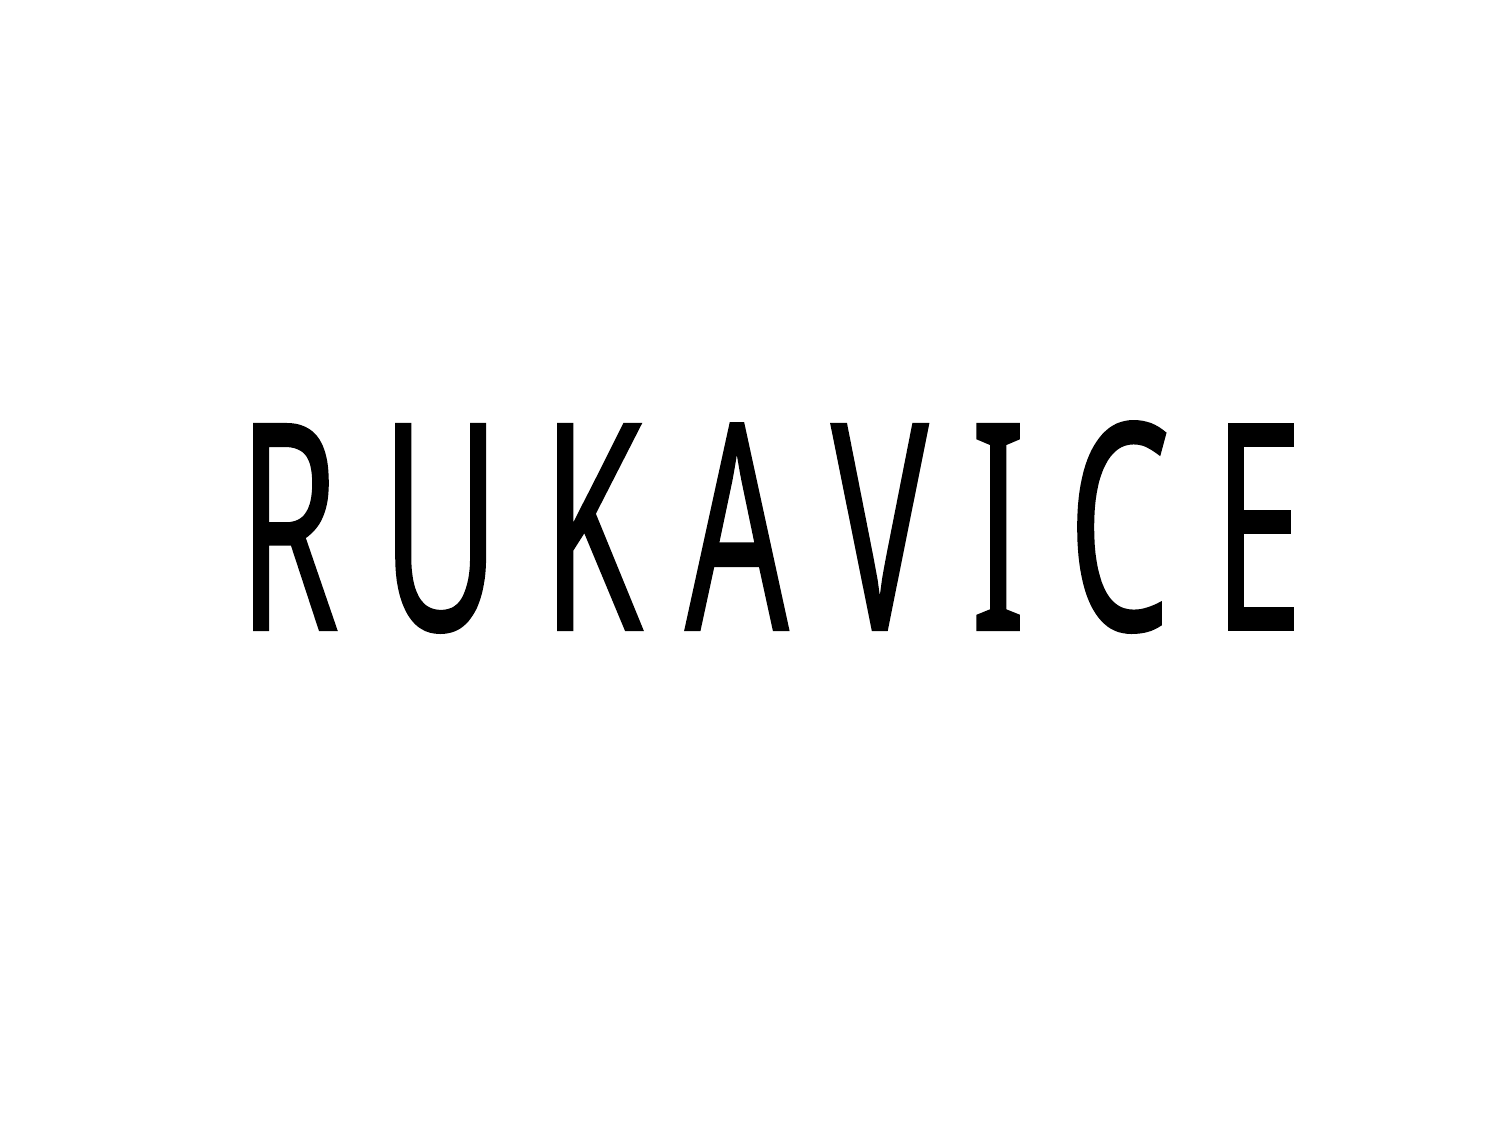

R U K A V I C E